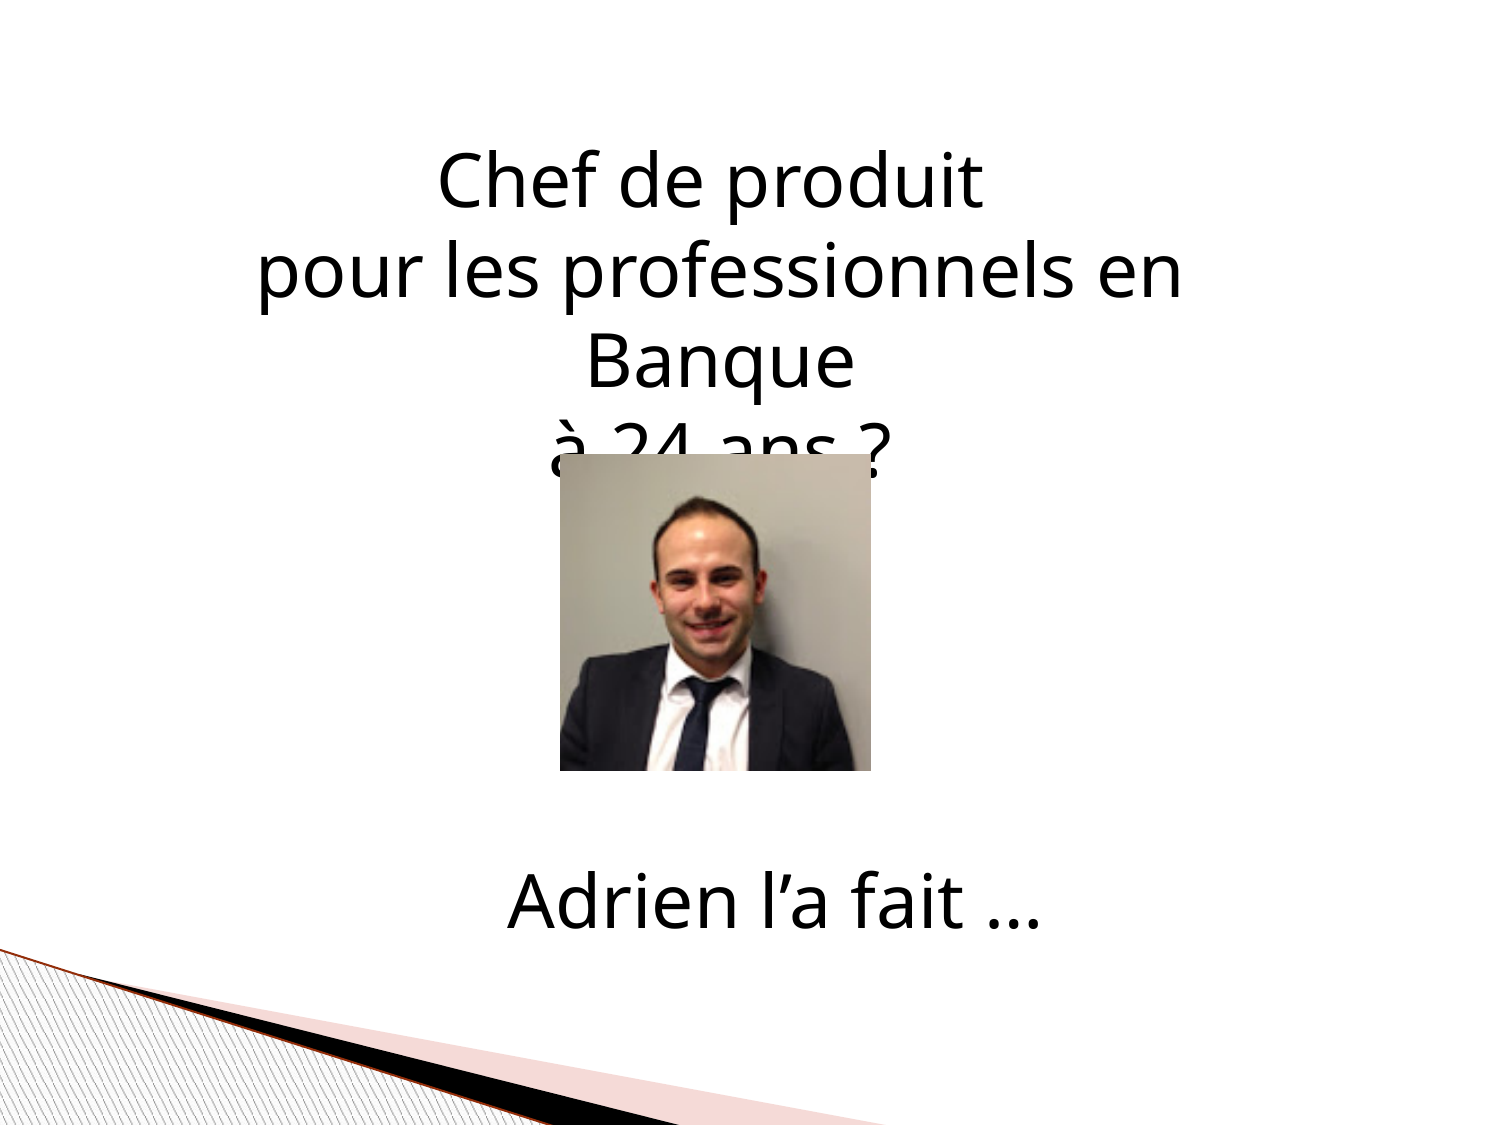

Chef de produit
pour les professionnels en Banque
 à 24 ans ?
Adrien l’a fait …